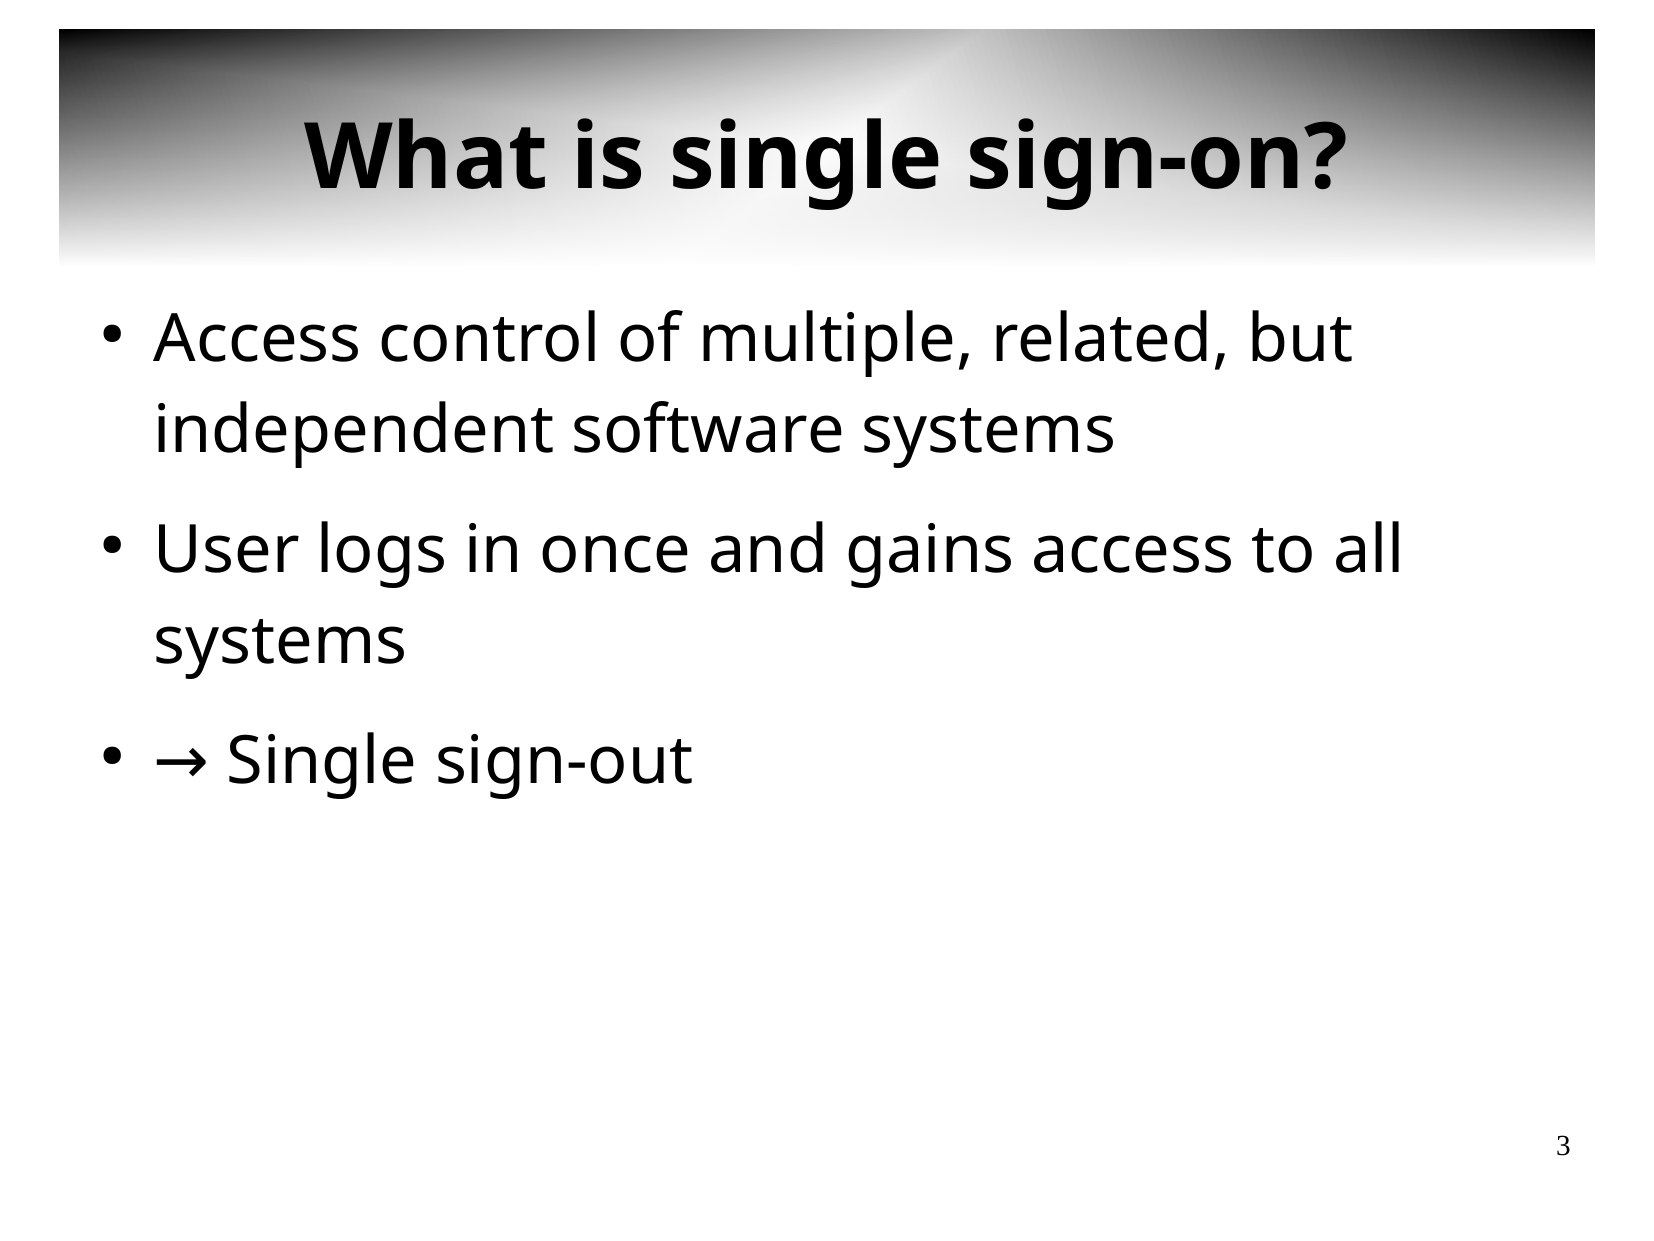

# What is single sign-on?
Access control of multiple, related, but independent software systems
User logs in once and gains access to all systems
→ Single sign-out
3